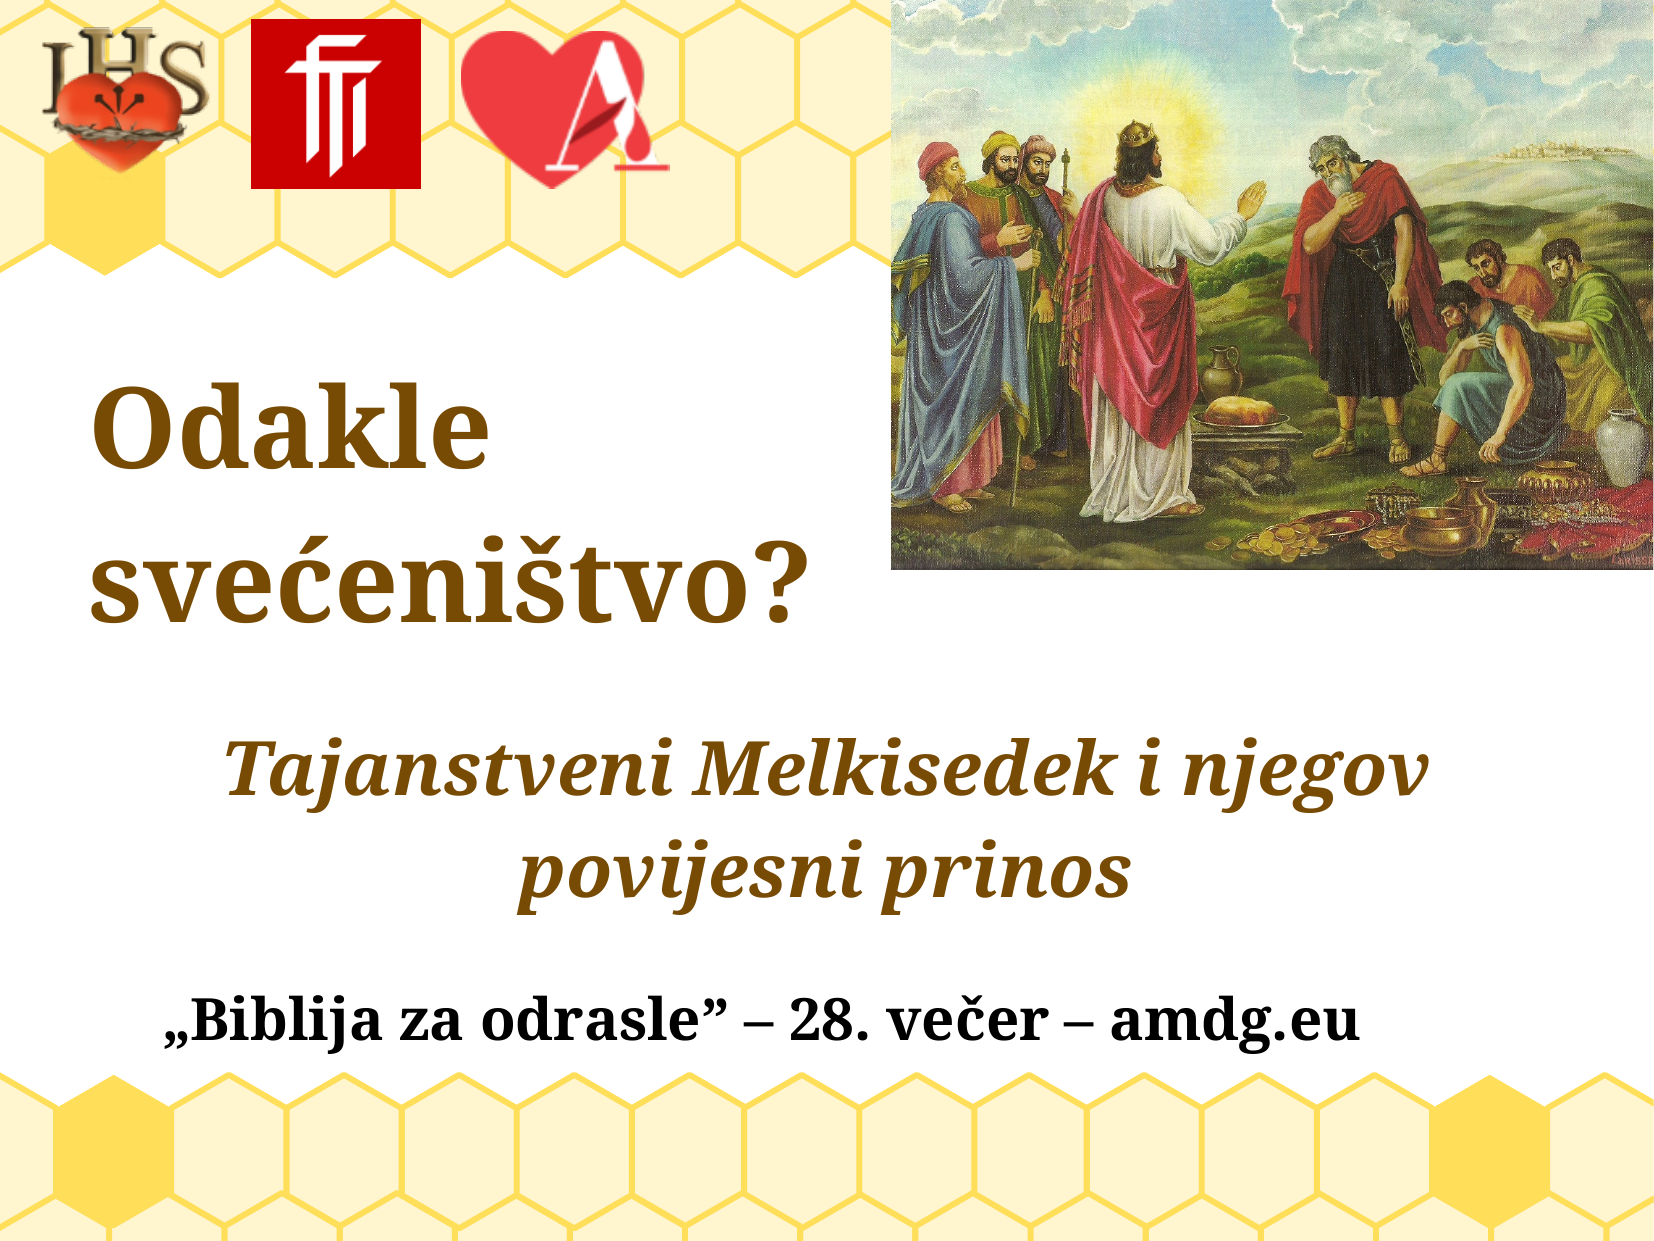

# Odakle svećeništvo?
Tajanstveni Melkisedek i njegov povijesni prinos
„Biblija za odrasle” – 28. večer – amdg.eu